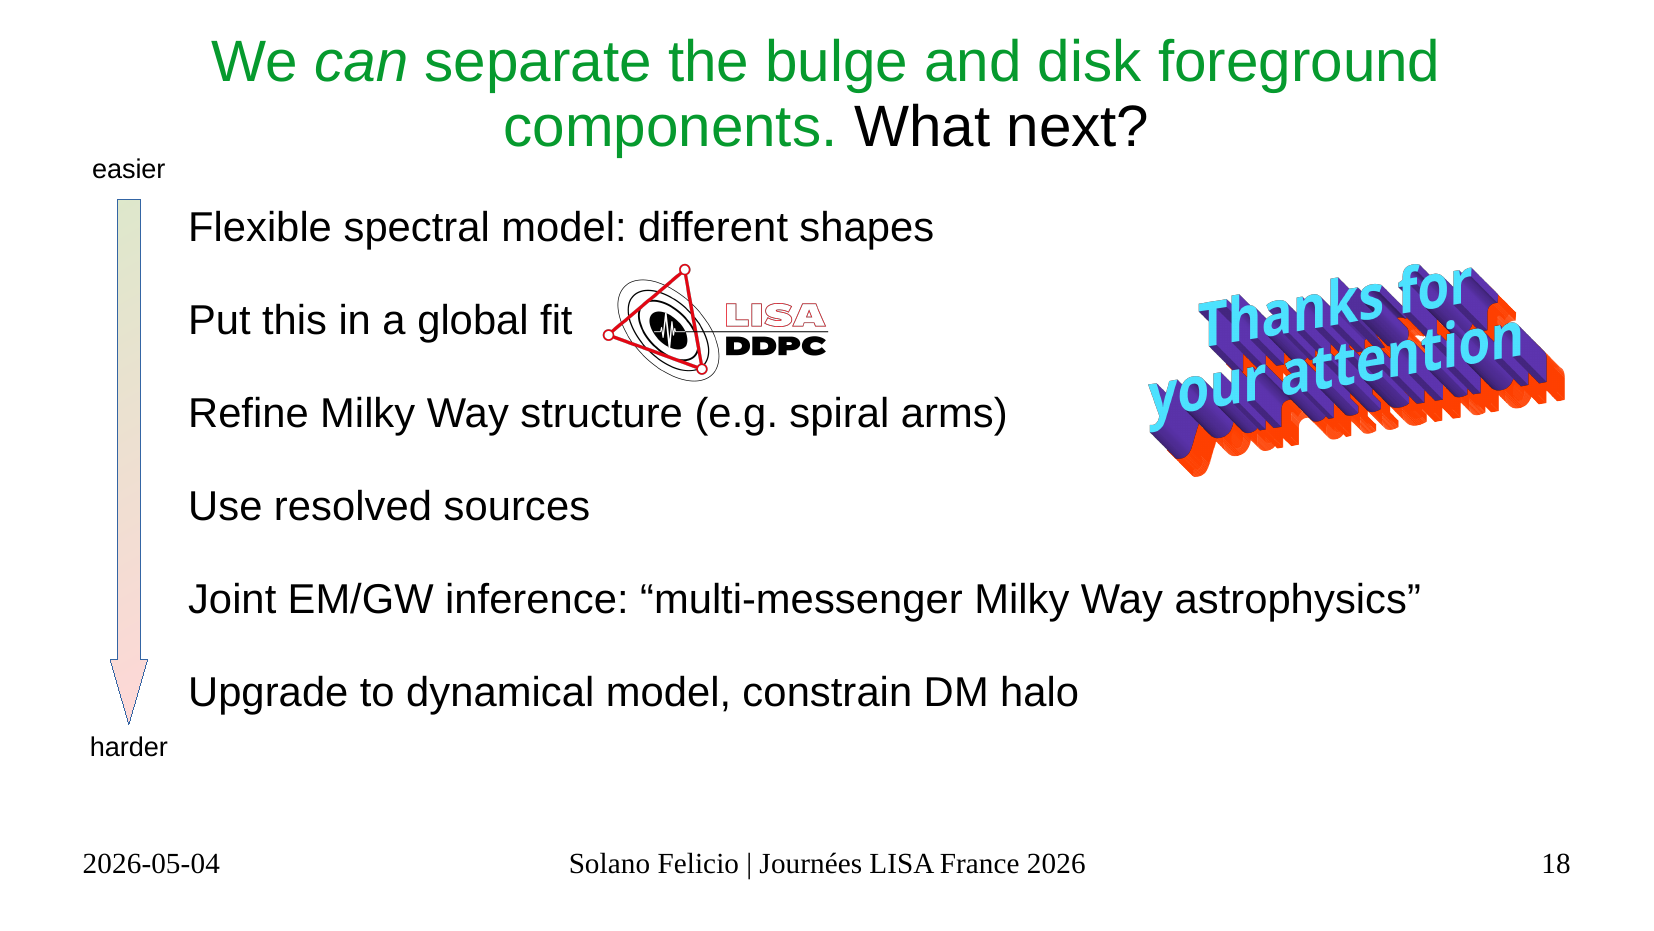

# We can separate the bulge and disk foreground components. What next?
easier
harder
Flexible spectral model: different shapes
Put this in a global fit
Refine Milky Way structure (e.g. spiral arms)
Use resolved sources
Joint EM/GW inference: “multi-messenger Milky Way astrophysics”
Upgrade to dynamical model, constrain DM halo
Thanks for
your attention
2026-05-04
Solano Felicio | Journées LISA France 2026
18